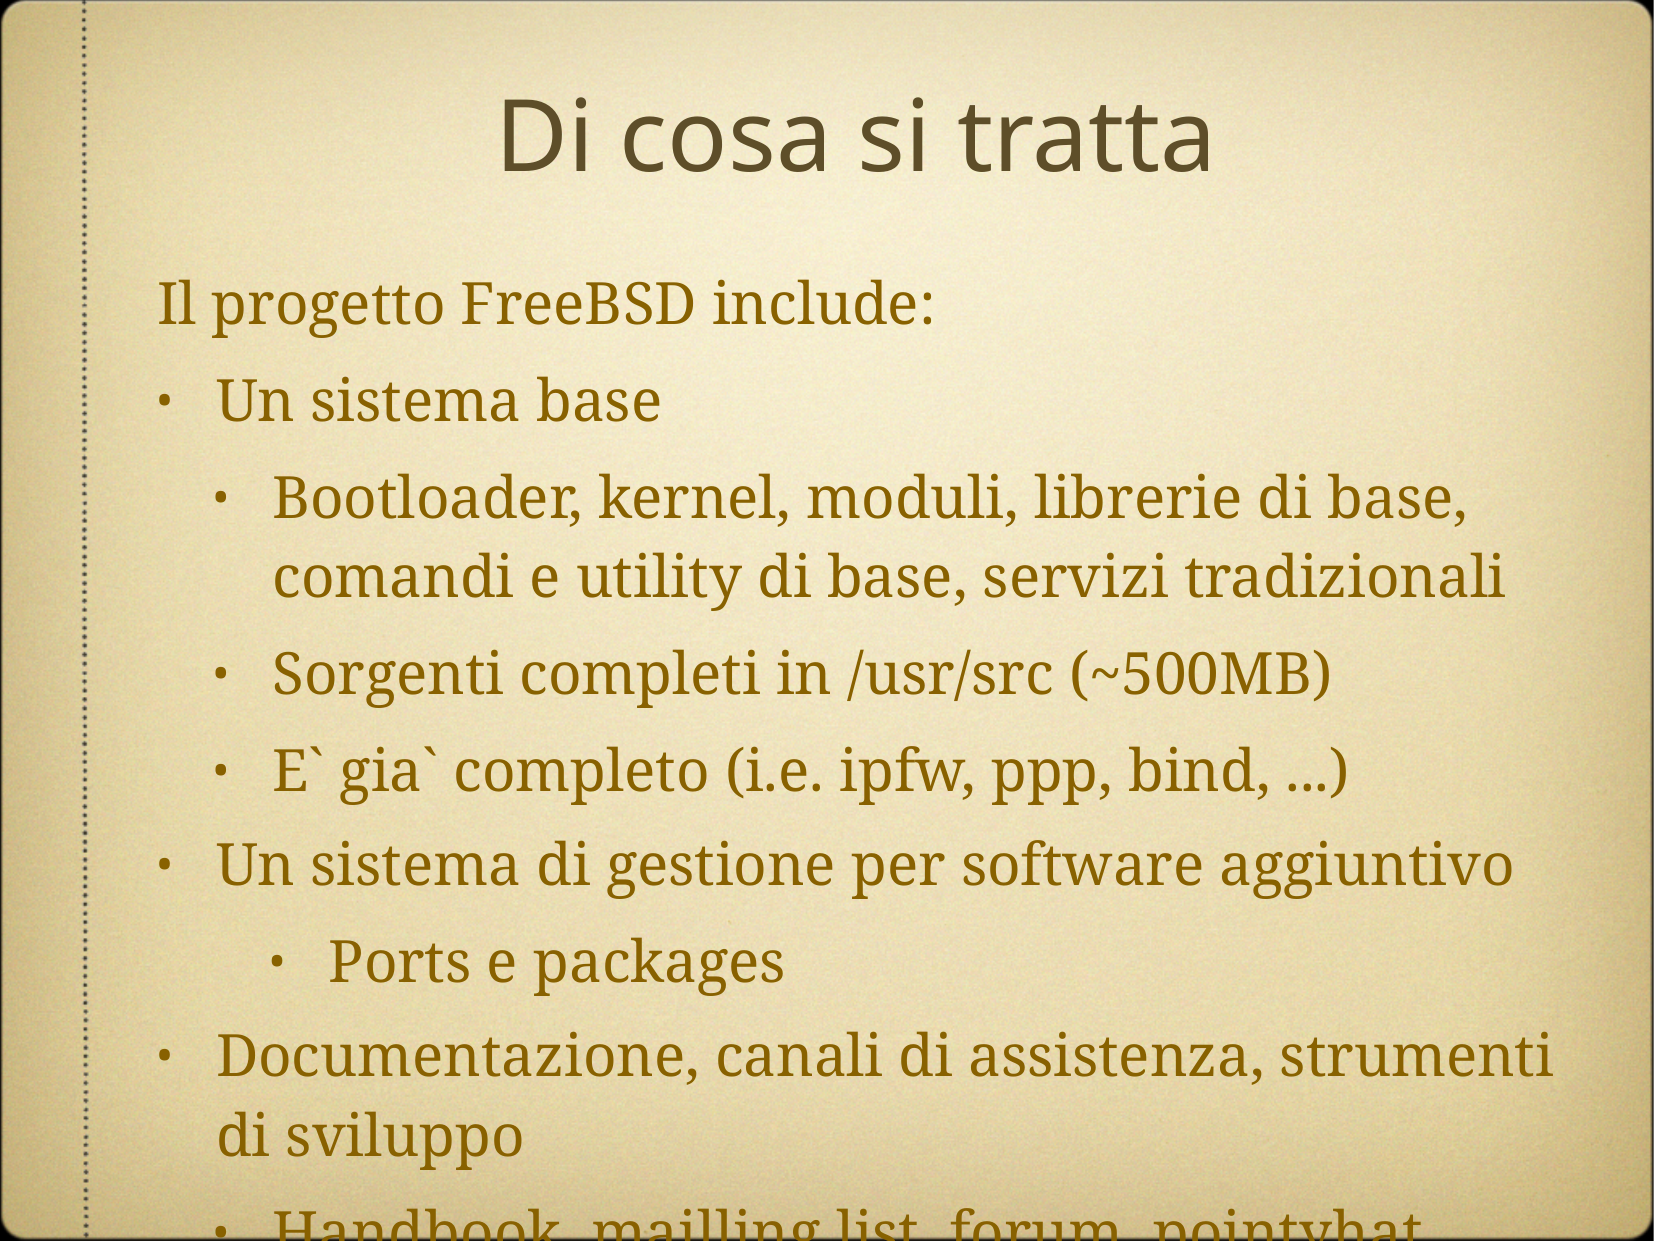

# Di cosa si tratta
Il progetto FreeBSD include:
Un sistema base
Bootloader, kernel, moduli, librerie di base, comandi e utility di base, servizi tradizionali
Sorgenti completi in /usr/src (~500MB)
E` gia` completo (i.e. ipfw, ppp, bind, ...)
Un sistema di gestione per software aggiuntivo
Ports e packages
Documentazione, canali di assistenza, strumenti di sviluppo
Handbook, mailling list, forum, pointyhat